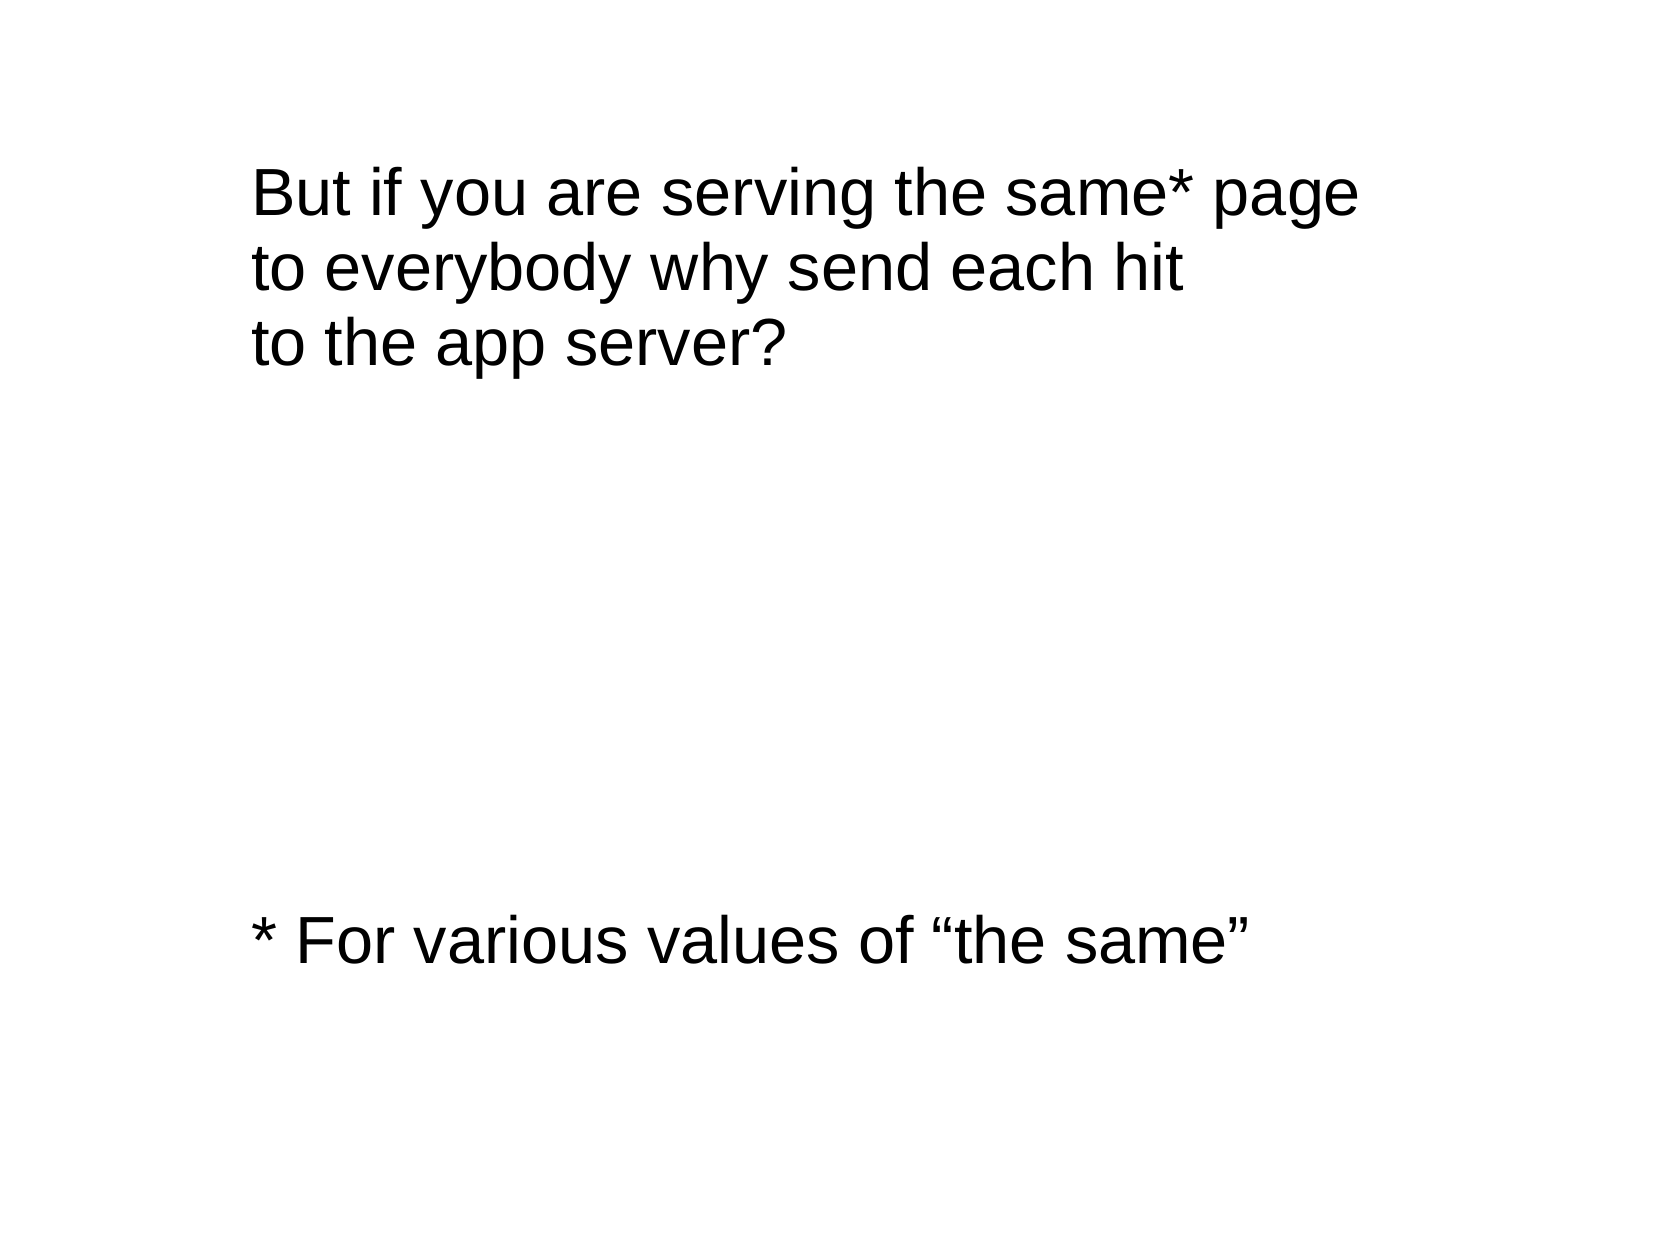

But if you are serving the same* page
to everybody why send each hit
to the app server?
* For various values of “the same”